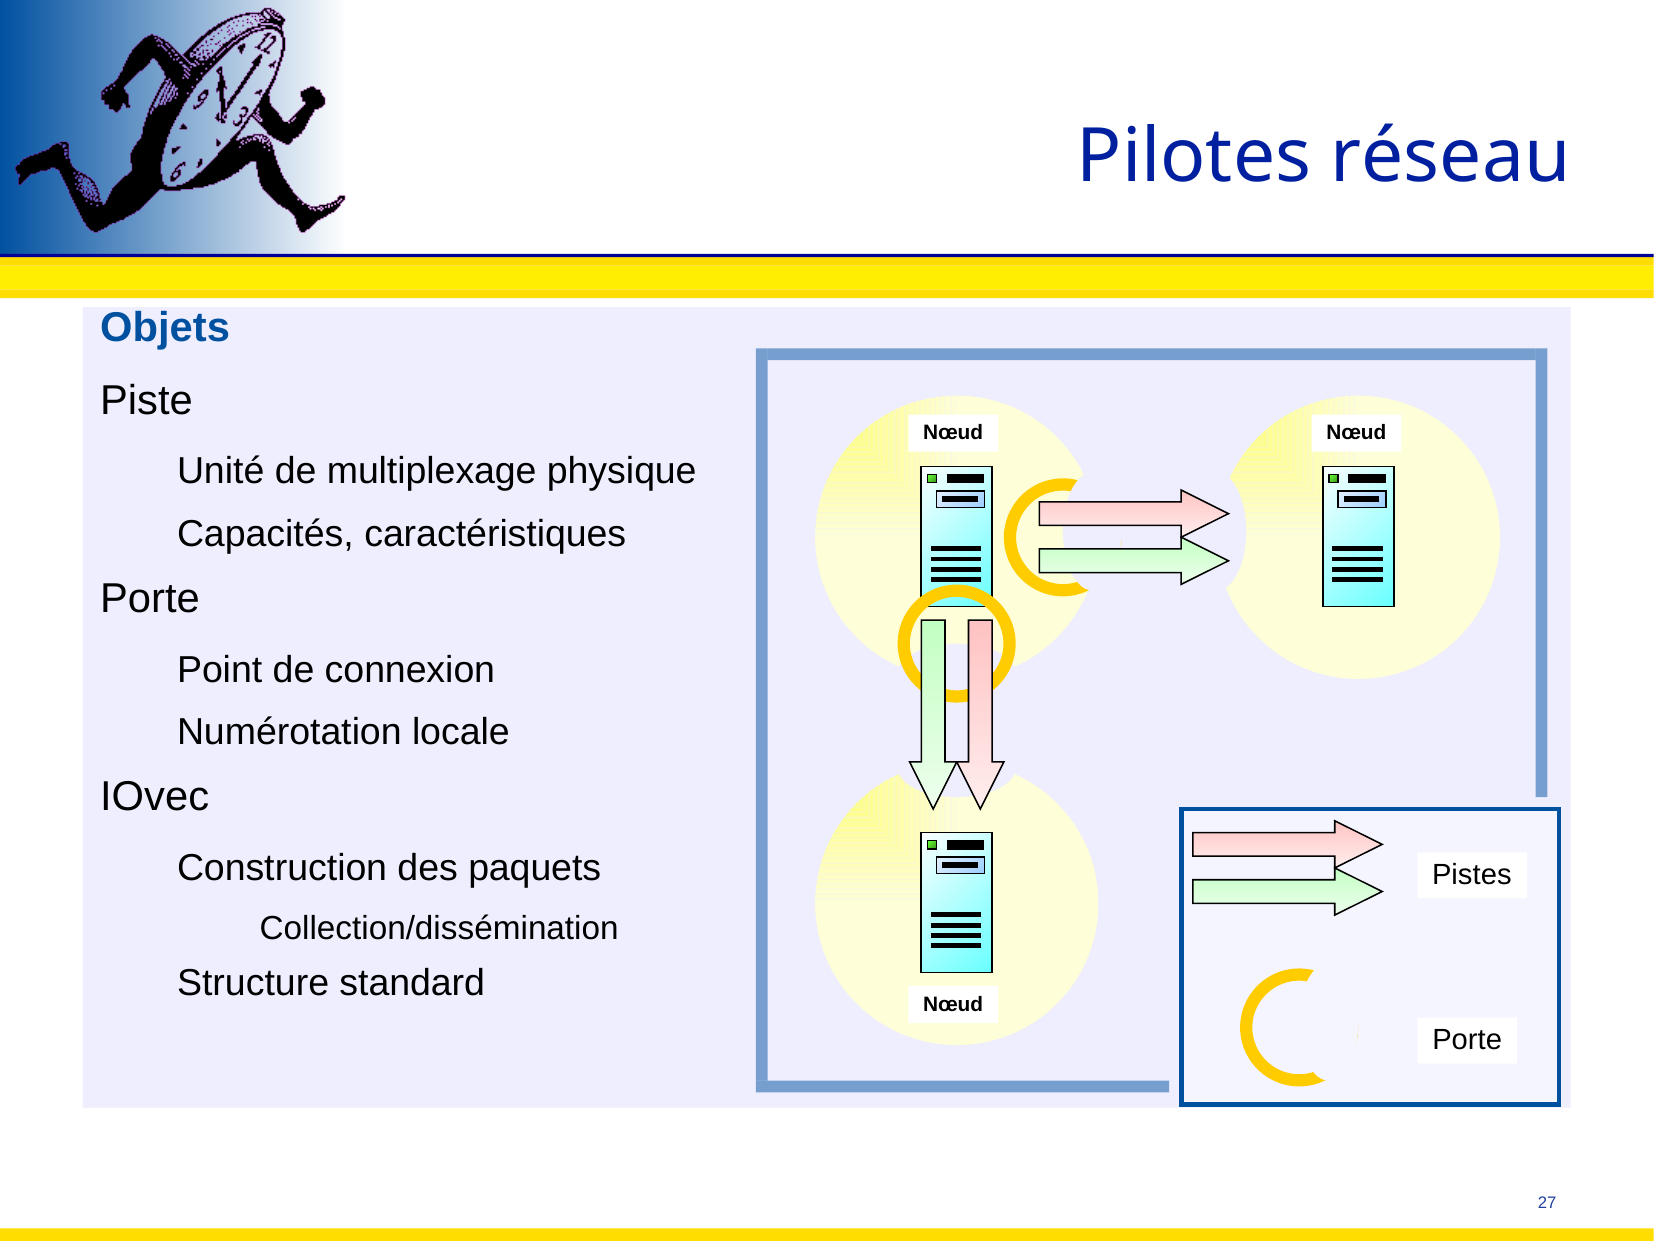

# Pilotes réseau
Objets
Piste
Unité de multiplexage physique
Capacités, caractéristiques
Porte
Point de connexion
Numérotation locale
IOvec
Construction des paquets
Collection/dissémination
Structure standard
Nœud
Nœud
Pistes
Nœud
Porte